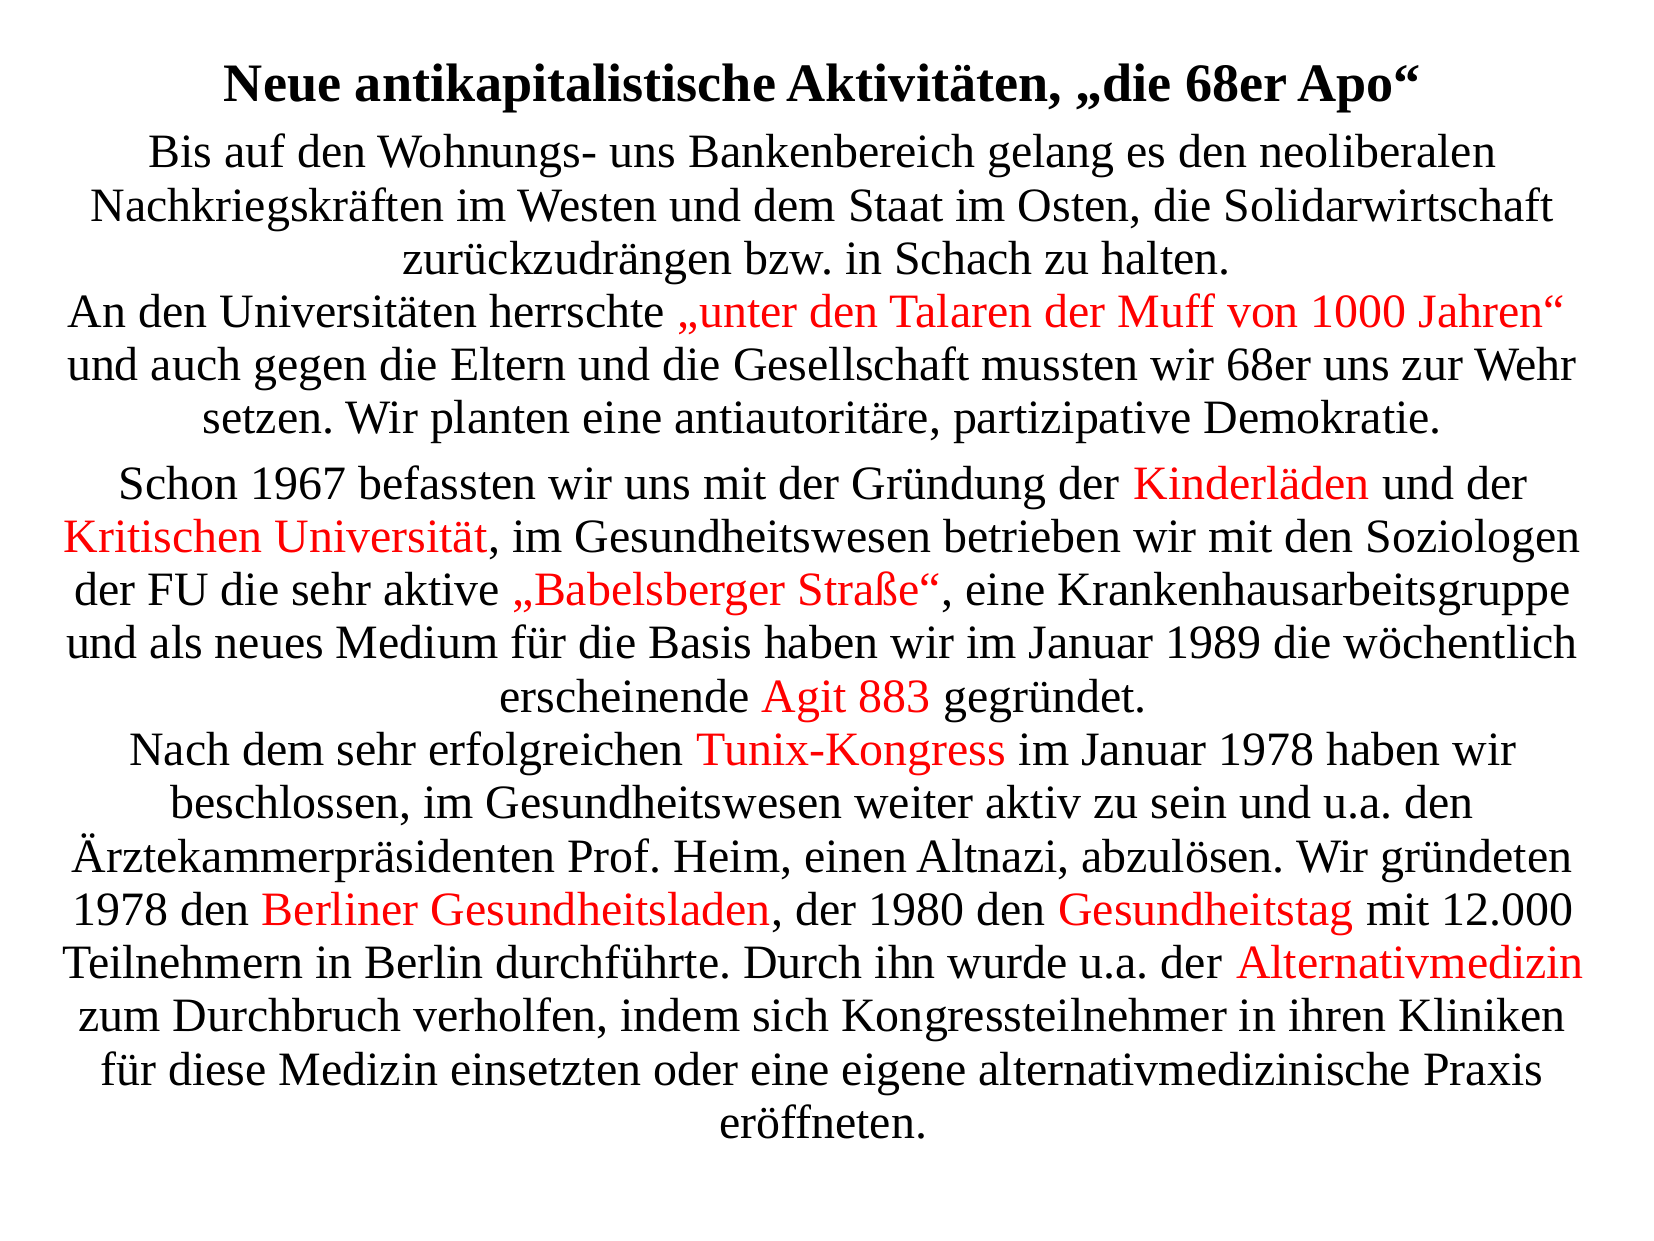

Neue antikapitalistische Aktivitäten, „die 68er Apo“
Bis auf den Wohnungs- uns Bankenbereich gelang es den neoliberalen Nachkriegskräften im Westen und dem Staat im Osten, die Solidarwirtschaft zurückzudrängen bzw. in Schach zu halten.
An den Universitäten herrschte „unter den Talaren der Muff von 1000 Jahren“ und auch gegen die Eltern und die Gesellschaft mussten wir 68er uns zur Wehr setzen. Wir planten eine antiautoritäre, partizipative Demokratie.
Schon 1967 befassten wir uns mit der Gründung der Kinderläden und der Kritischen Universität, im Gesundheitswesen betrieben wir mit den Soziologen der FU die sehr aktive „Babelsberger Straße“, eine Krankenhausarbeitsgruppe und als neues Medium für die Basis haben wir im Januar 1989 die wöchentlich erscheinende Agit 883 gegründet.
Nach dem sehr erfolgreichen Tunix-Kongress im Januar 1978 haben wir beschlossen, im Gesundheitswesen weiter aktiv zu sein und u.a. den Ärztekammerpräsidenten Prof. Heim, einen Altnazi, abzulösen. Wir gründeten 1978 den Berliner Gesundheitsladen, der 1980 den Gesundheitstag mit 12.000 Teilnehmern in Berlin durchführte. Durch ihn wurde u.a. der Alternativmedizin zum Durchbruch verholfen, indem sich Kongressteilnehmer in ihren Kliniken für diese Medizin einsetzten oder eine eigene alternativmedizinische Praxis eröffneten.